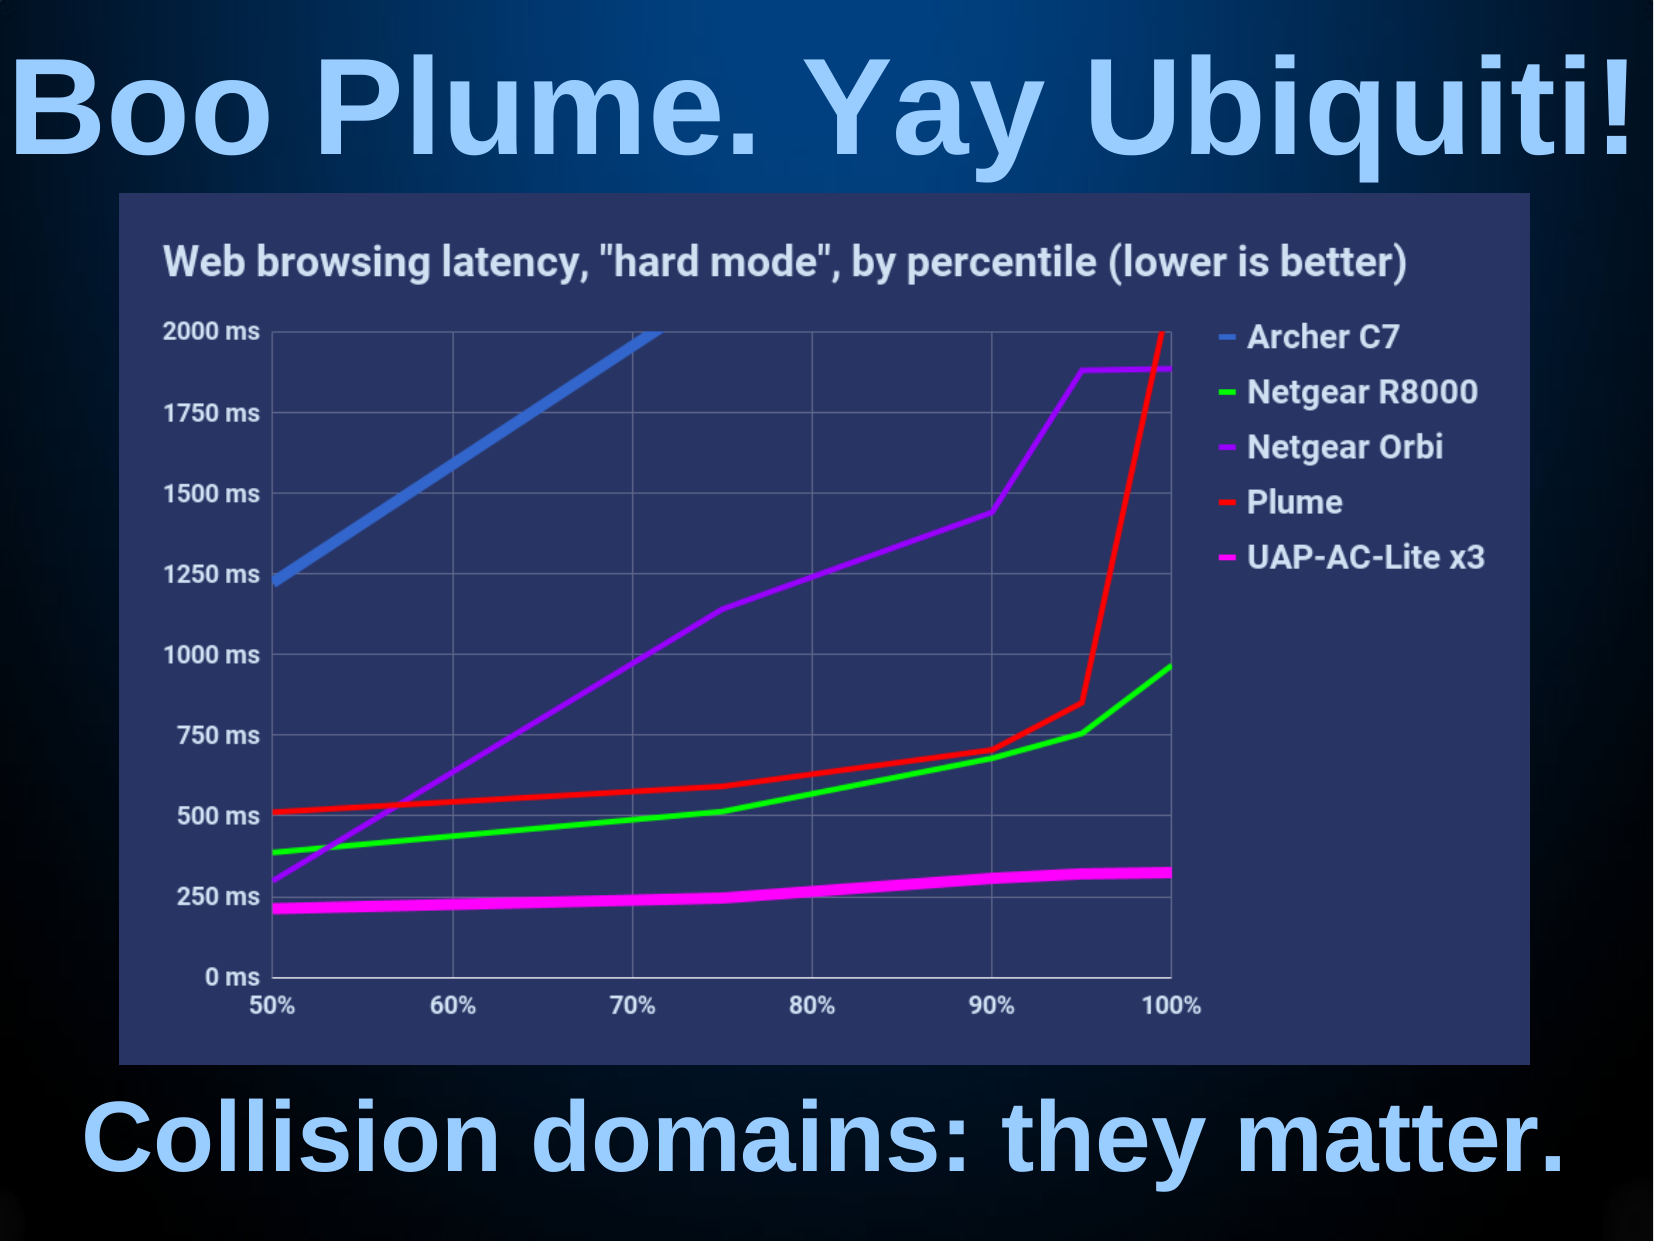

# Boo Plume. Yay Ubiquiti!
Collision domains: they matter.